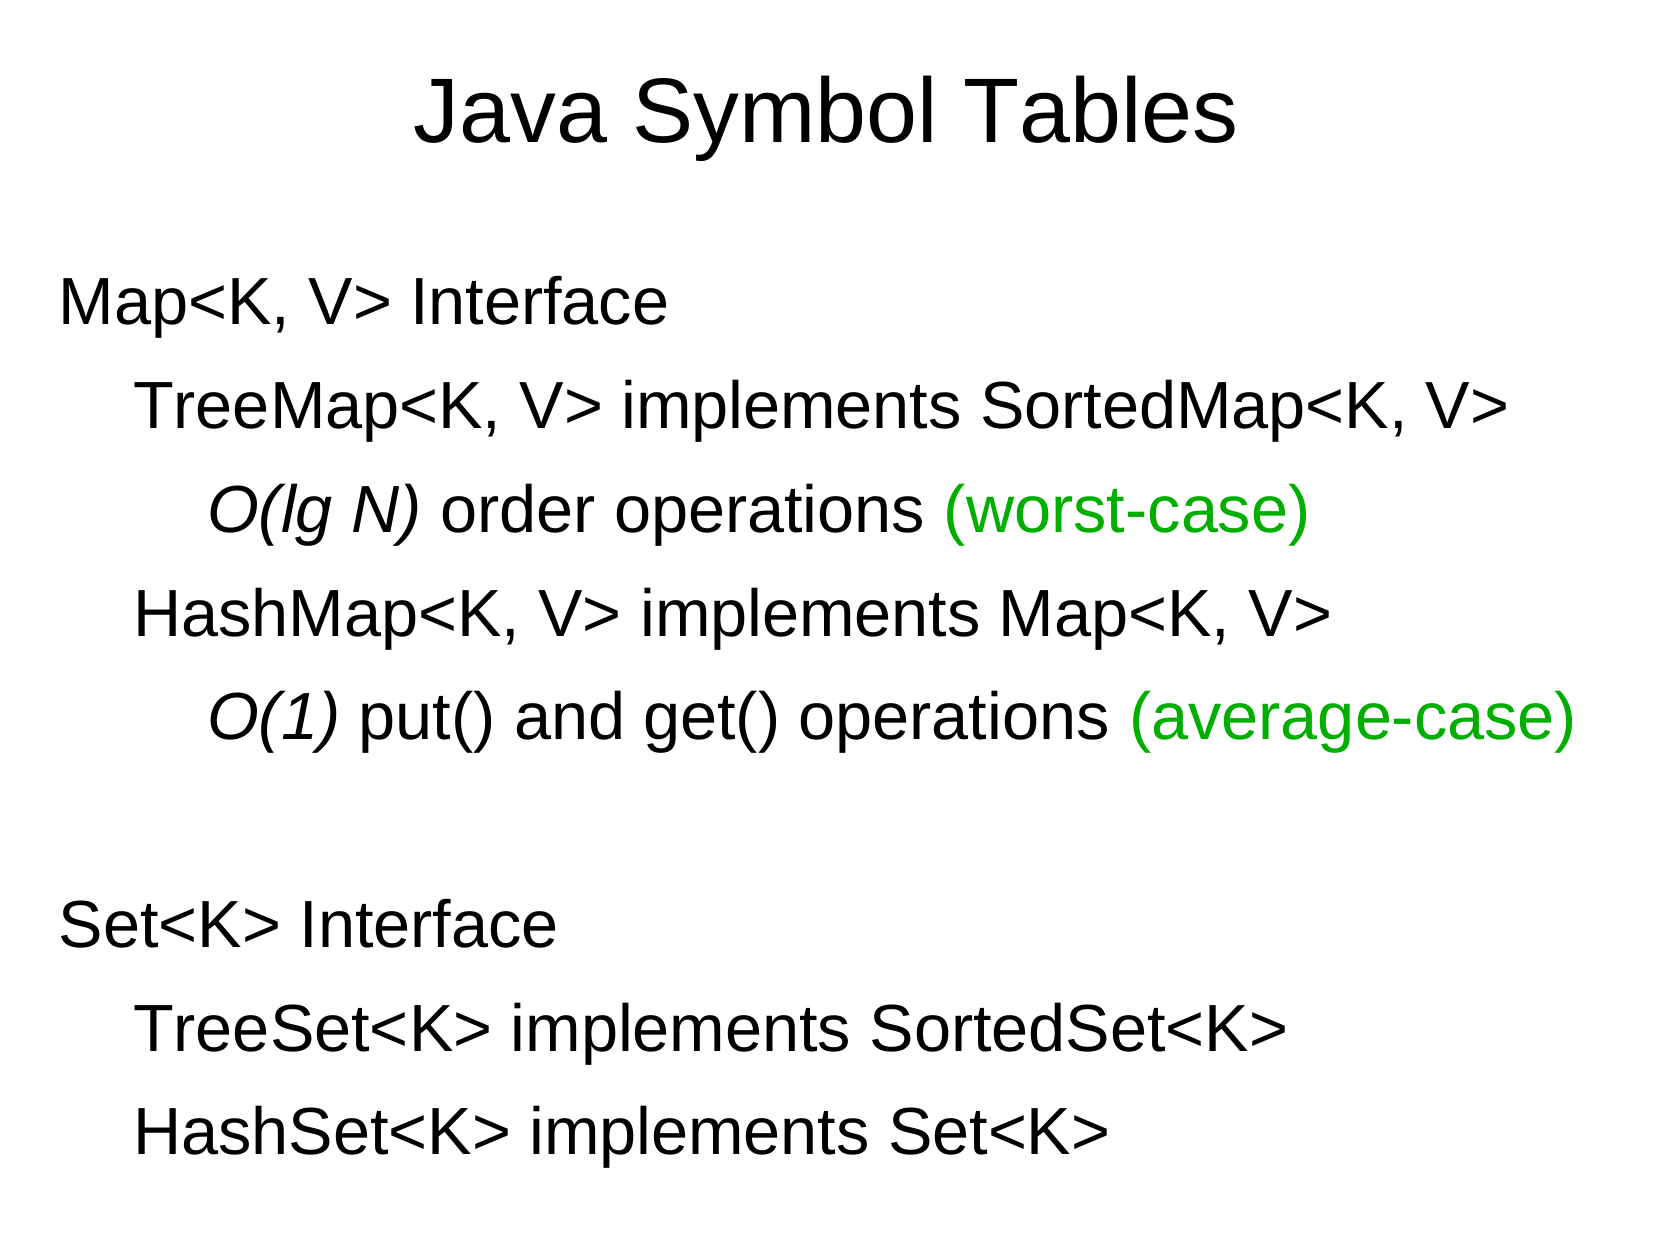

# Java Symbol Tables
Map<K, V> Interface
 TreeMap<K, V> implements SortedMap<K, V>
 O(lg N) order operations (worst-case)
 HashMap<K, V> implements Map<K, V>
 O(1) put() and get() operations (average-case)
Set<K> Interface
 TreeSet<K> implements SortedSet<K>
 HashSet<K> implements Set<K>